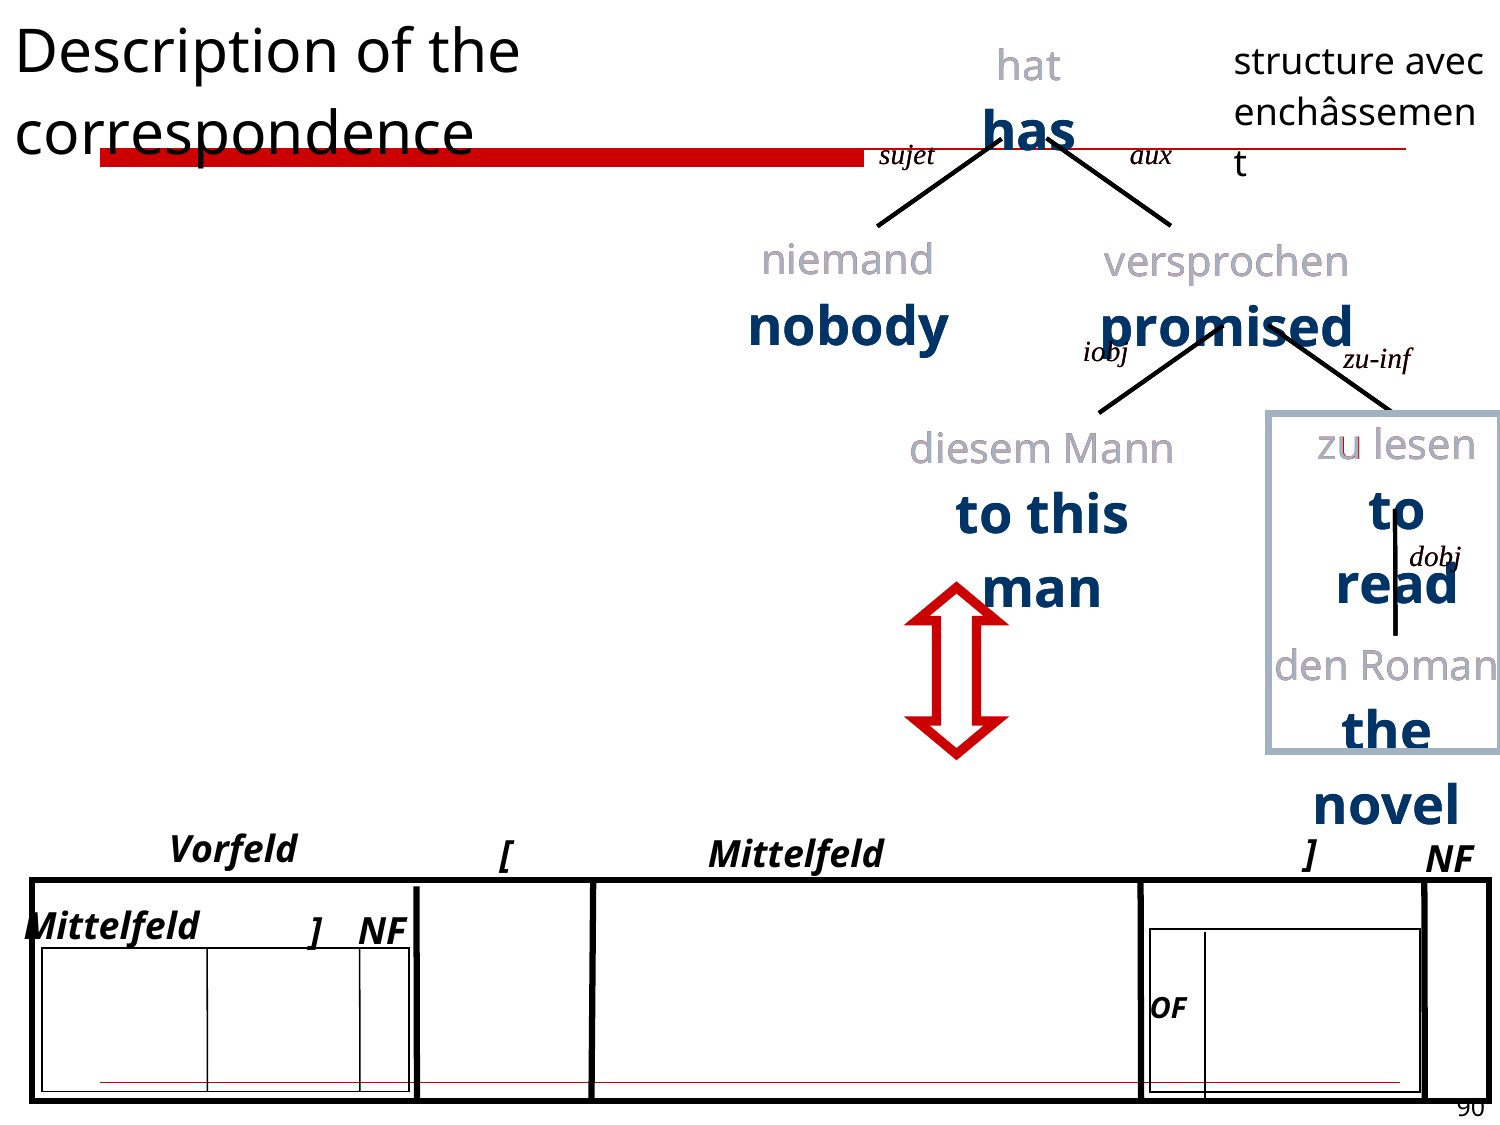

Description of the correspondence
#
structure avec enchâssement
hat
has
sujet
aux
niemand
nobody
versprochen
promised
iobj
zu-inf
zu lesen
to read
diesem Mann
to this man
dobj
den Roman
the novel
hat
has
sujet
aux
niemand
nobody
versprochen
promised
iobj
zu-inf
zu lesen
to read
diesem Mann
to this man
dobj
den Roman
the novel
Vorfeld
]
[ 	 Mittelfeld
NF
Mittelfeld
]
NF
OF
90